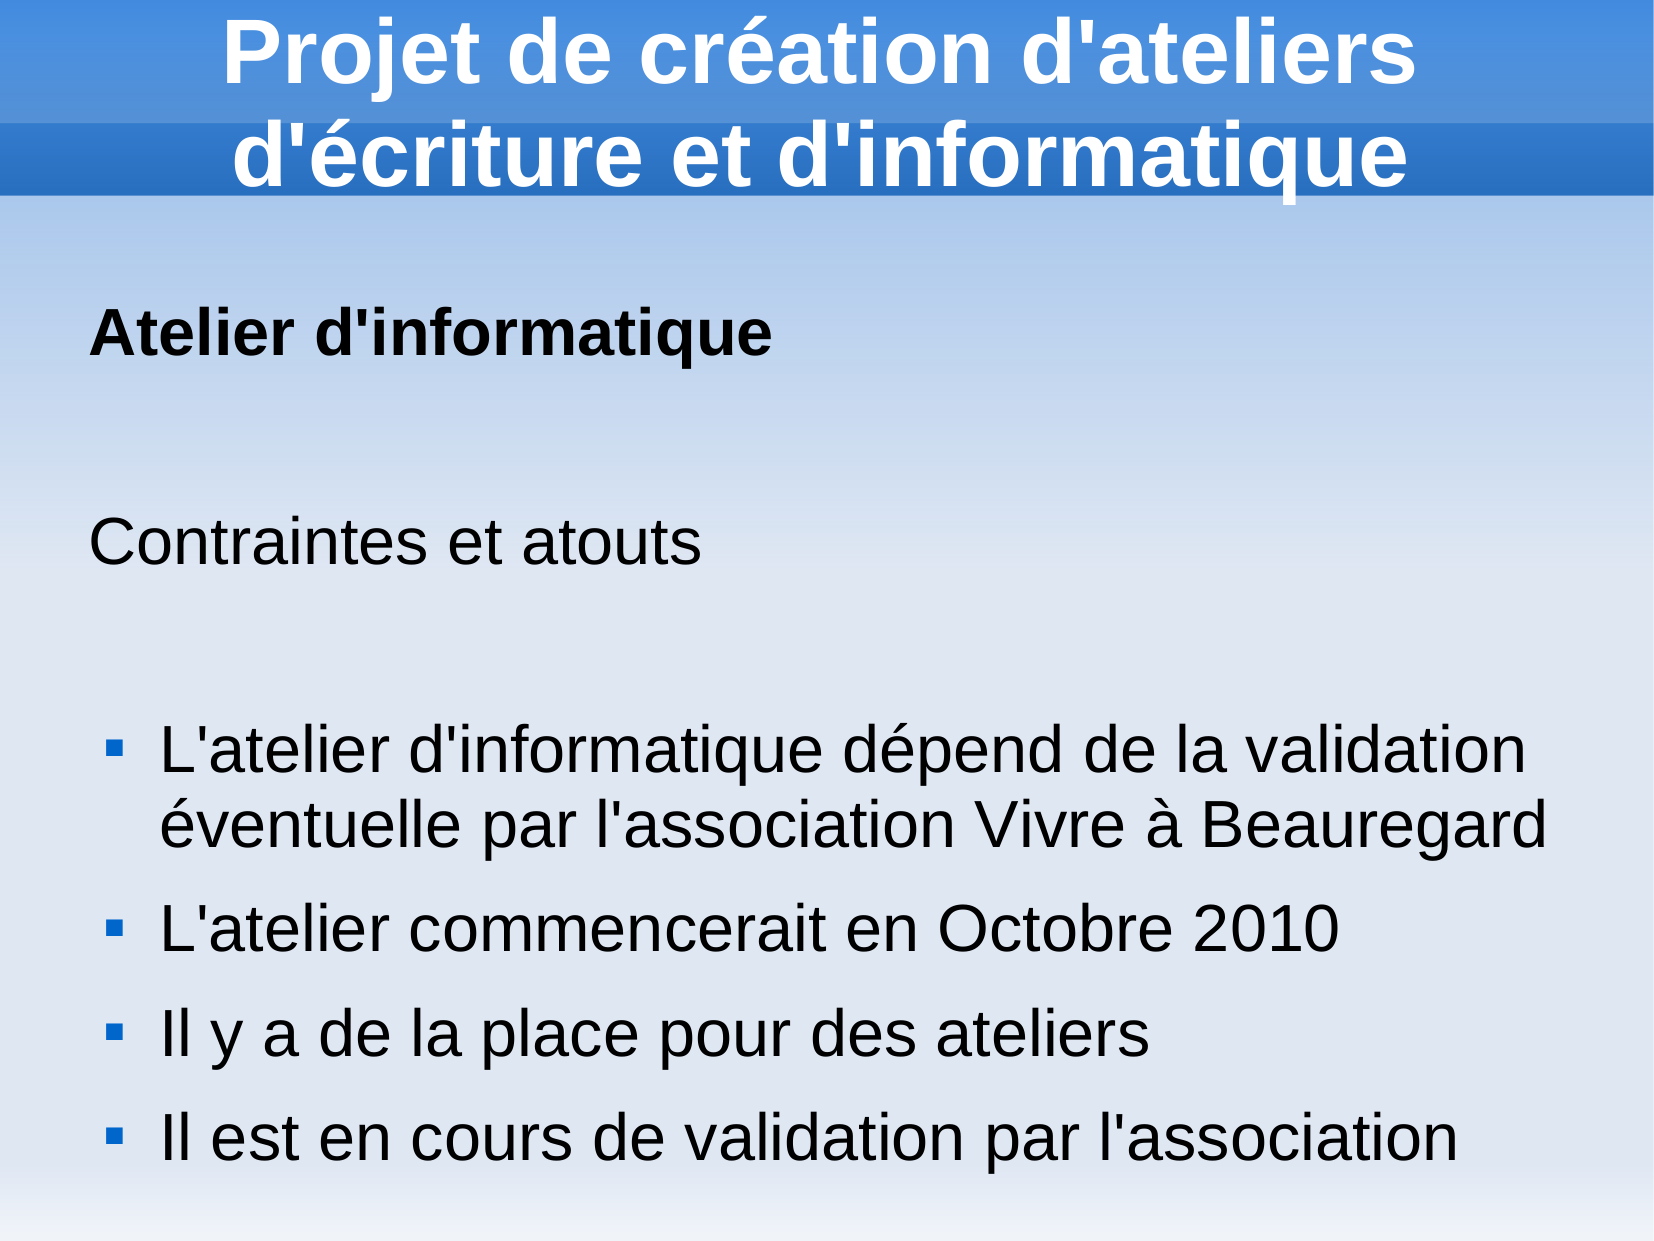

# Projet de création d'ateliers d'écriture et d'informatique
Atelier d'informatique
Contraintes et atouts
L'atelier d'informatique dépend de la validation éventuelle par l'association Vivre à Beauregard
L'atelier commencerait en Octobre 2010
Il y a de la place pour des ateliers
Il est en cours de validation par l'association